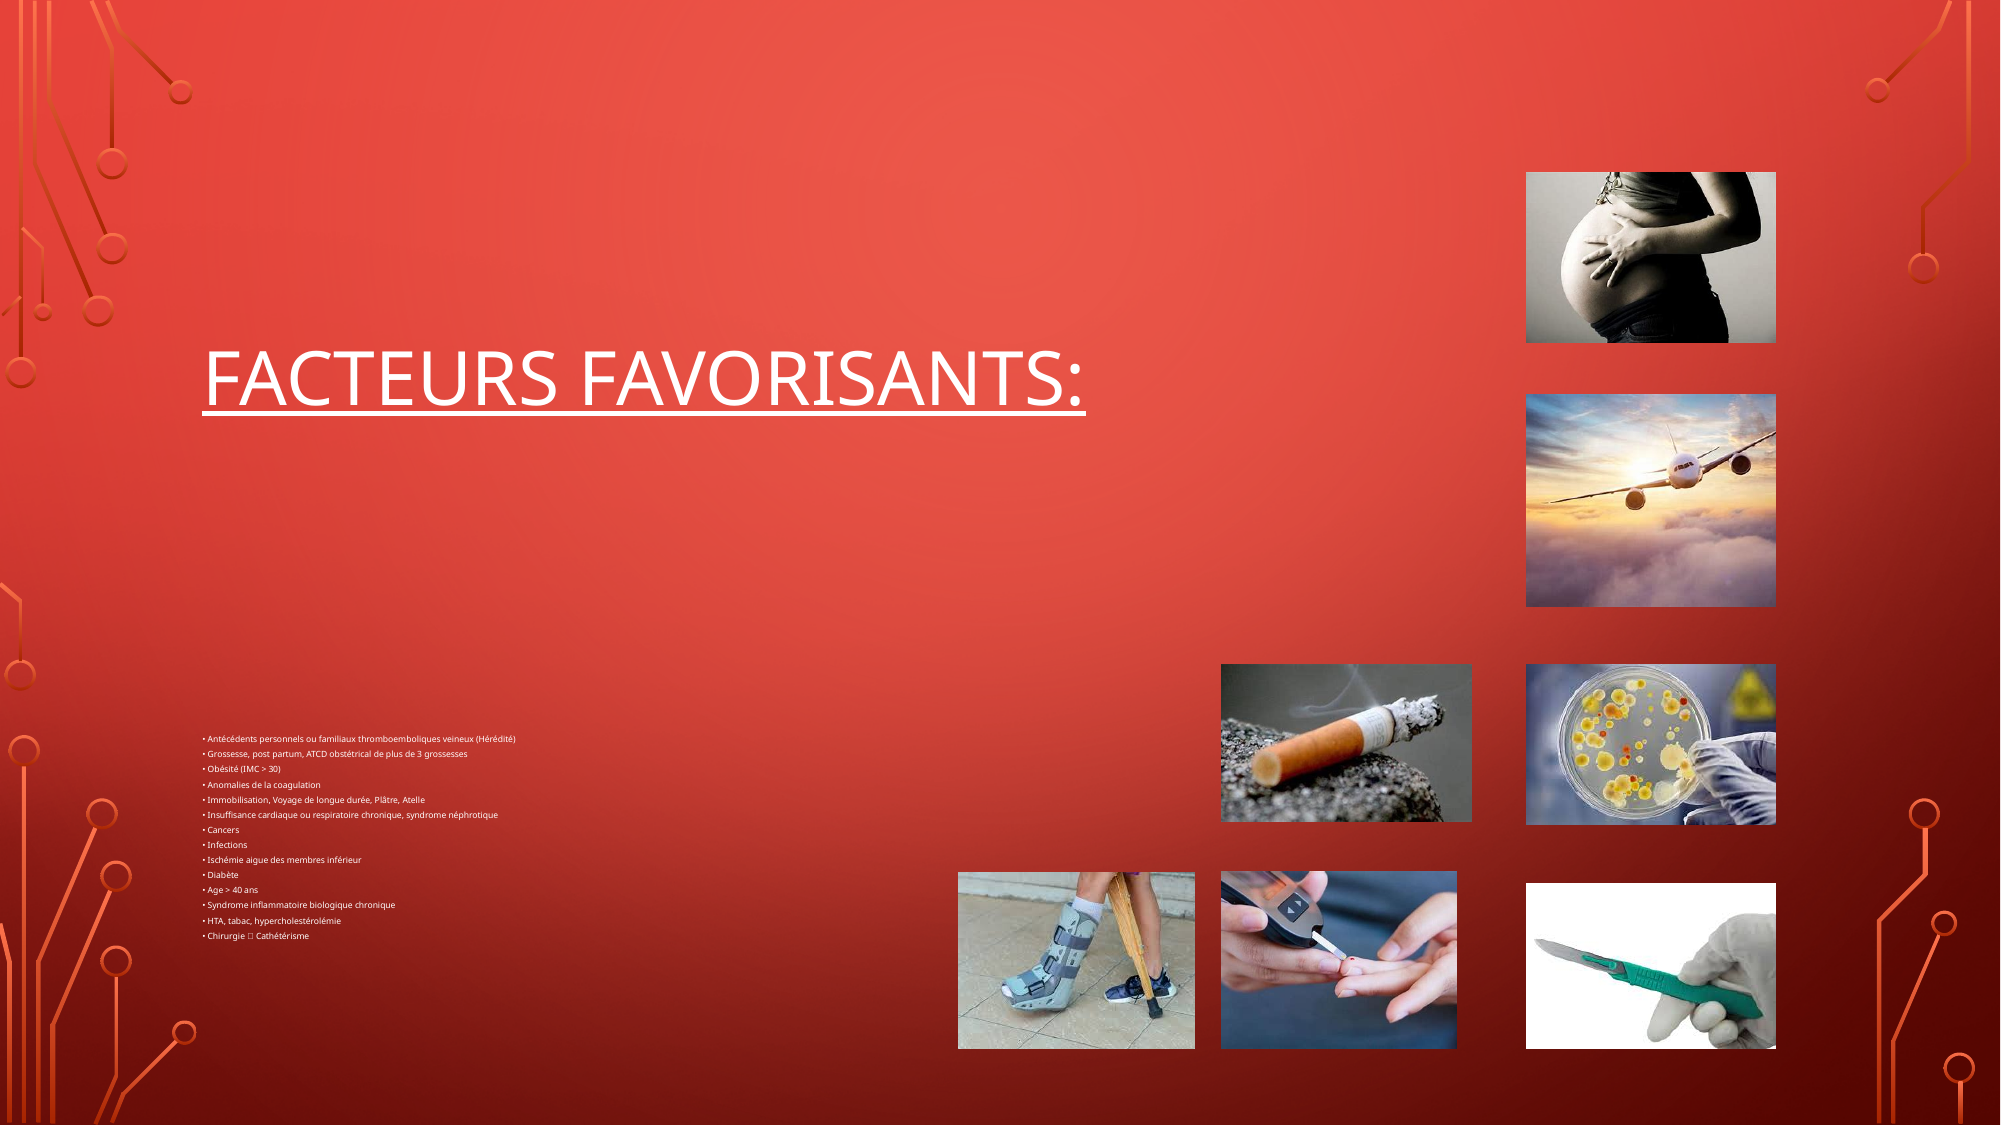

# Facteurs Favorisants:
• Antécédents personnels ou familiaux thromboemboliques veineux (Hérédité)
• Grossesse, post partum, ATCD obstétrical de plus de 3 grossesses
• Obésité (IMC > 30)
• Anomalies de la coagulation
• Immobilisation, Voyage de longue durée, Plâtre, Atelle
• Insuffisance cardiaque ou respiratoire chronique, syndrome néphrotique
• Cancers
• Infections
• Ischémie aigue des membres inférieur
• Diabète
• Age > 40 ans
• Syndrome inflammatoire biologique chronique
• HTA, tabac, hypercholestérolémie
• Chirurgie  Cathétérisme